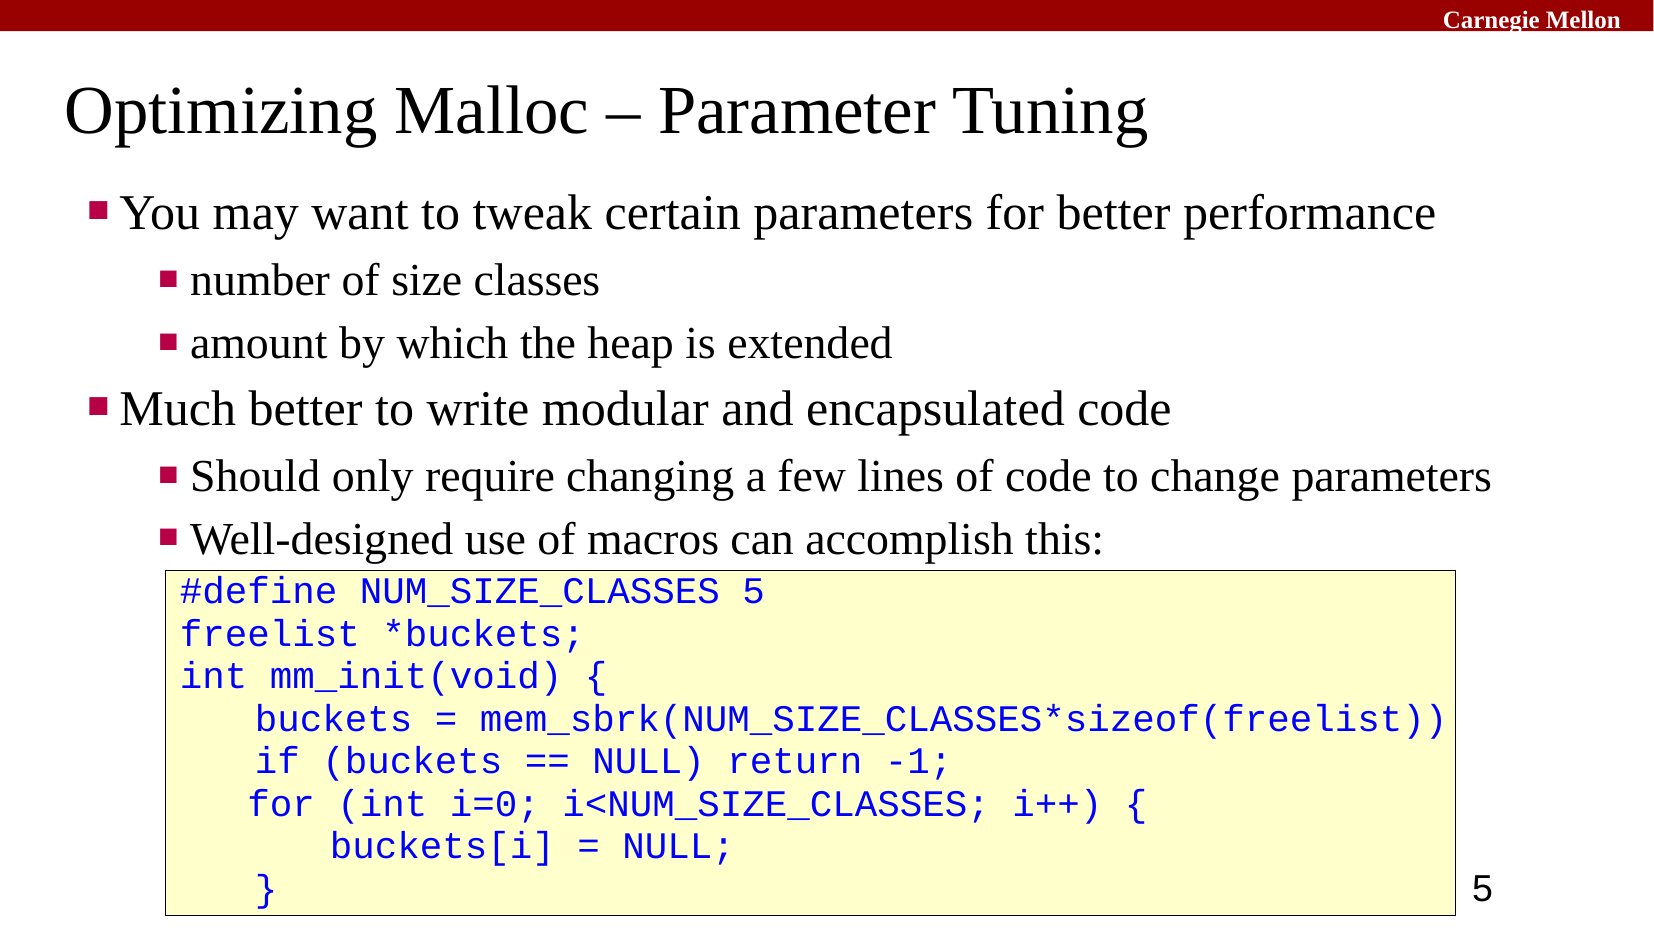

# Optimizing Malloc – Parameter Tuning
You may want to tweak certain parameters for better performance
number of size classes
amount by which the heap is extended
Much better to write modular and encapsulated code
Should only require changing a few lines of code to change parameters
Well-designed use of macros can accomplish this:
#define NUM_SIZE_CLASSES 5
freelist *buckets;
int mm_init(void) {
	buckets = mem_sbrk(NUM_SIZE_CLASSES*sizeof(freelist))
	if (buckets == NULL) return -1;
 for (int i=0; i<NUM_SIZE_CLASSES; i++) {
		buckets[i] = NULL;
	}